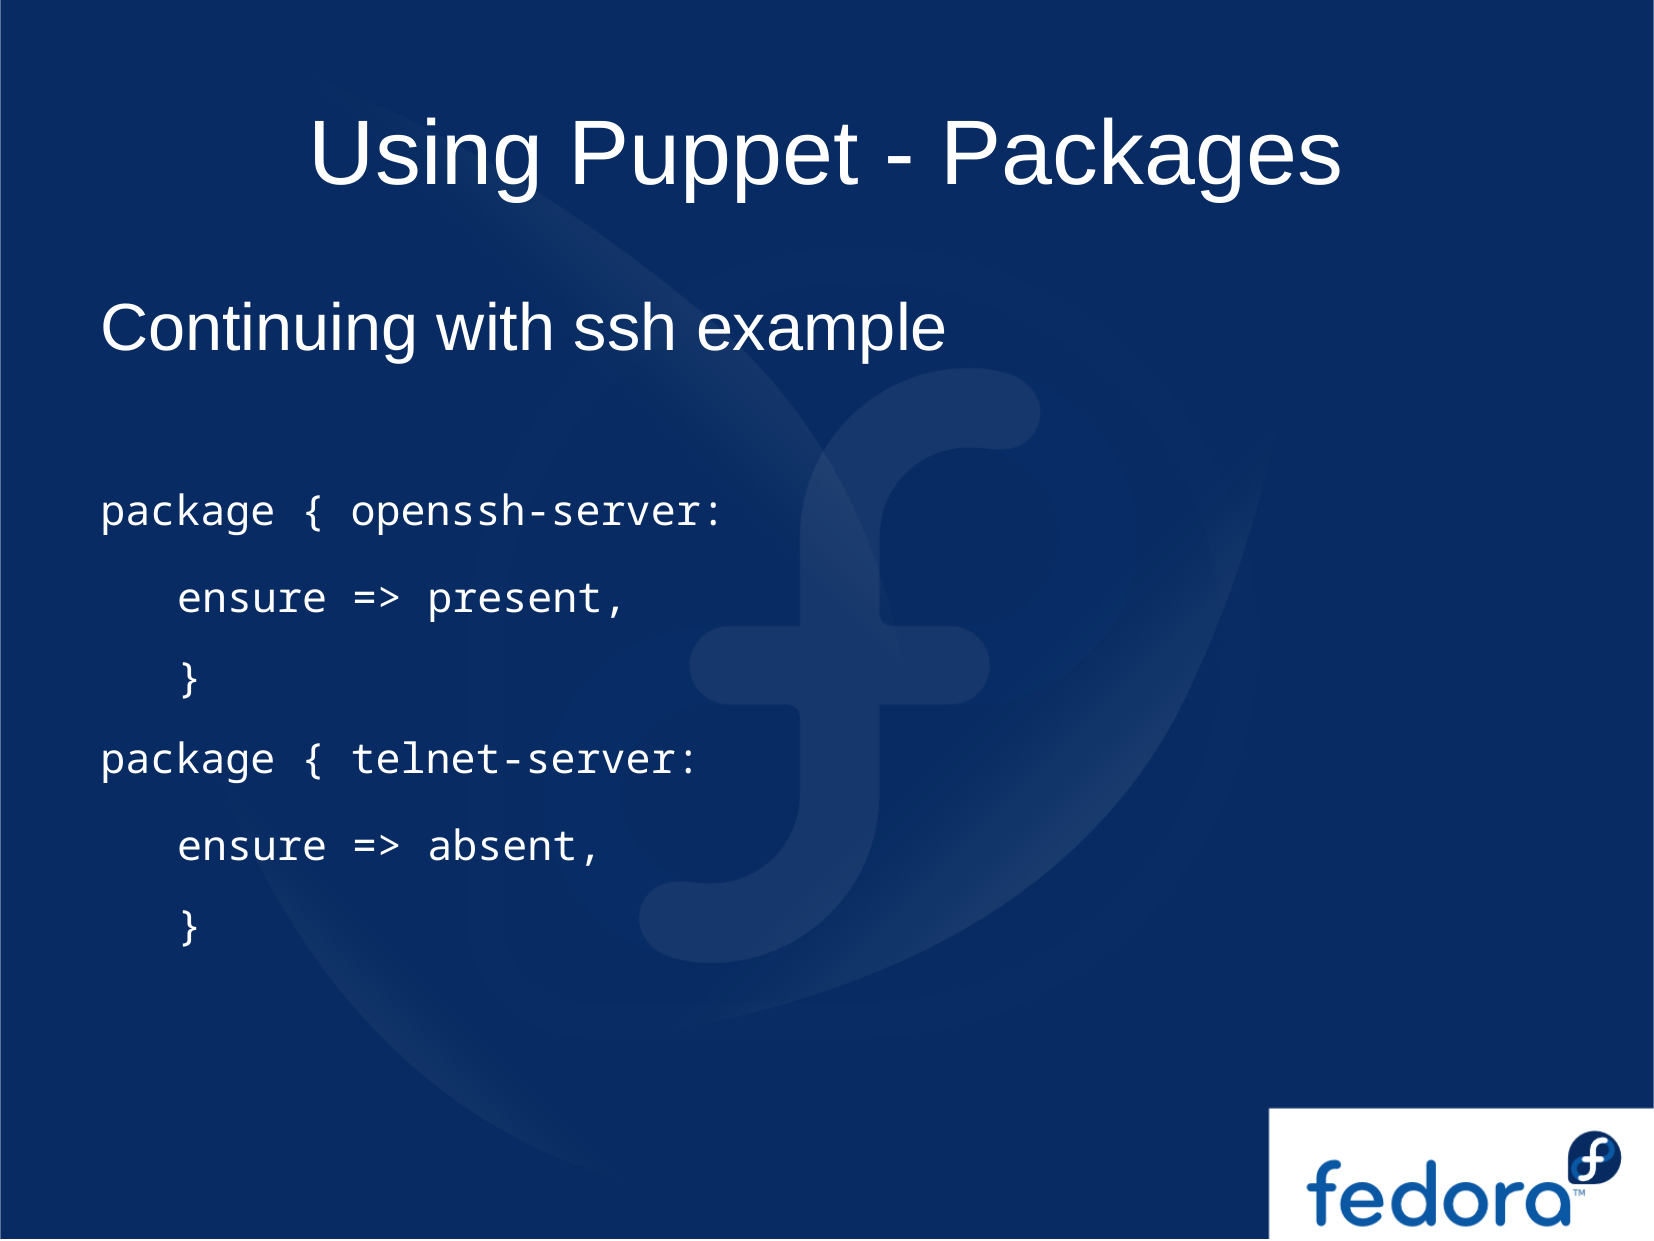

# Using Puppet - Packages
Continuing with ssh example
package { openssh-server:
ensure => present,
}
package { telnet-server:
ensure => absent,
}